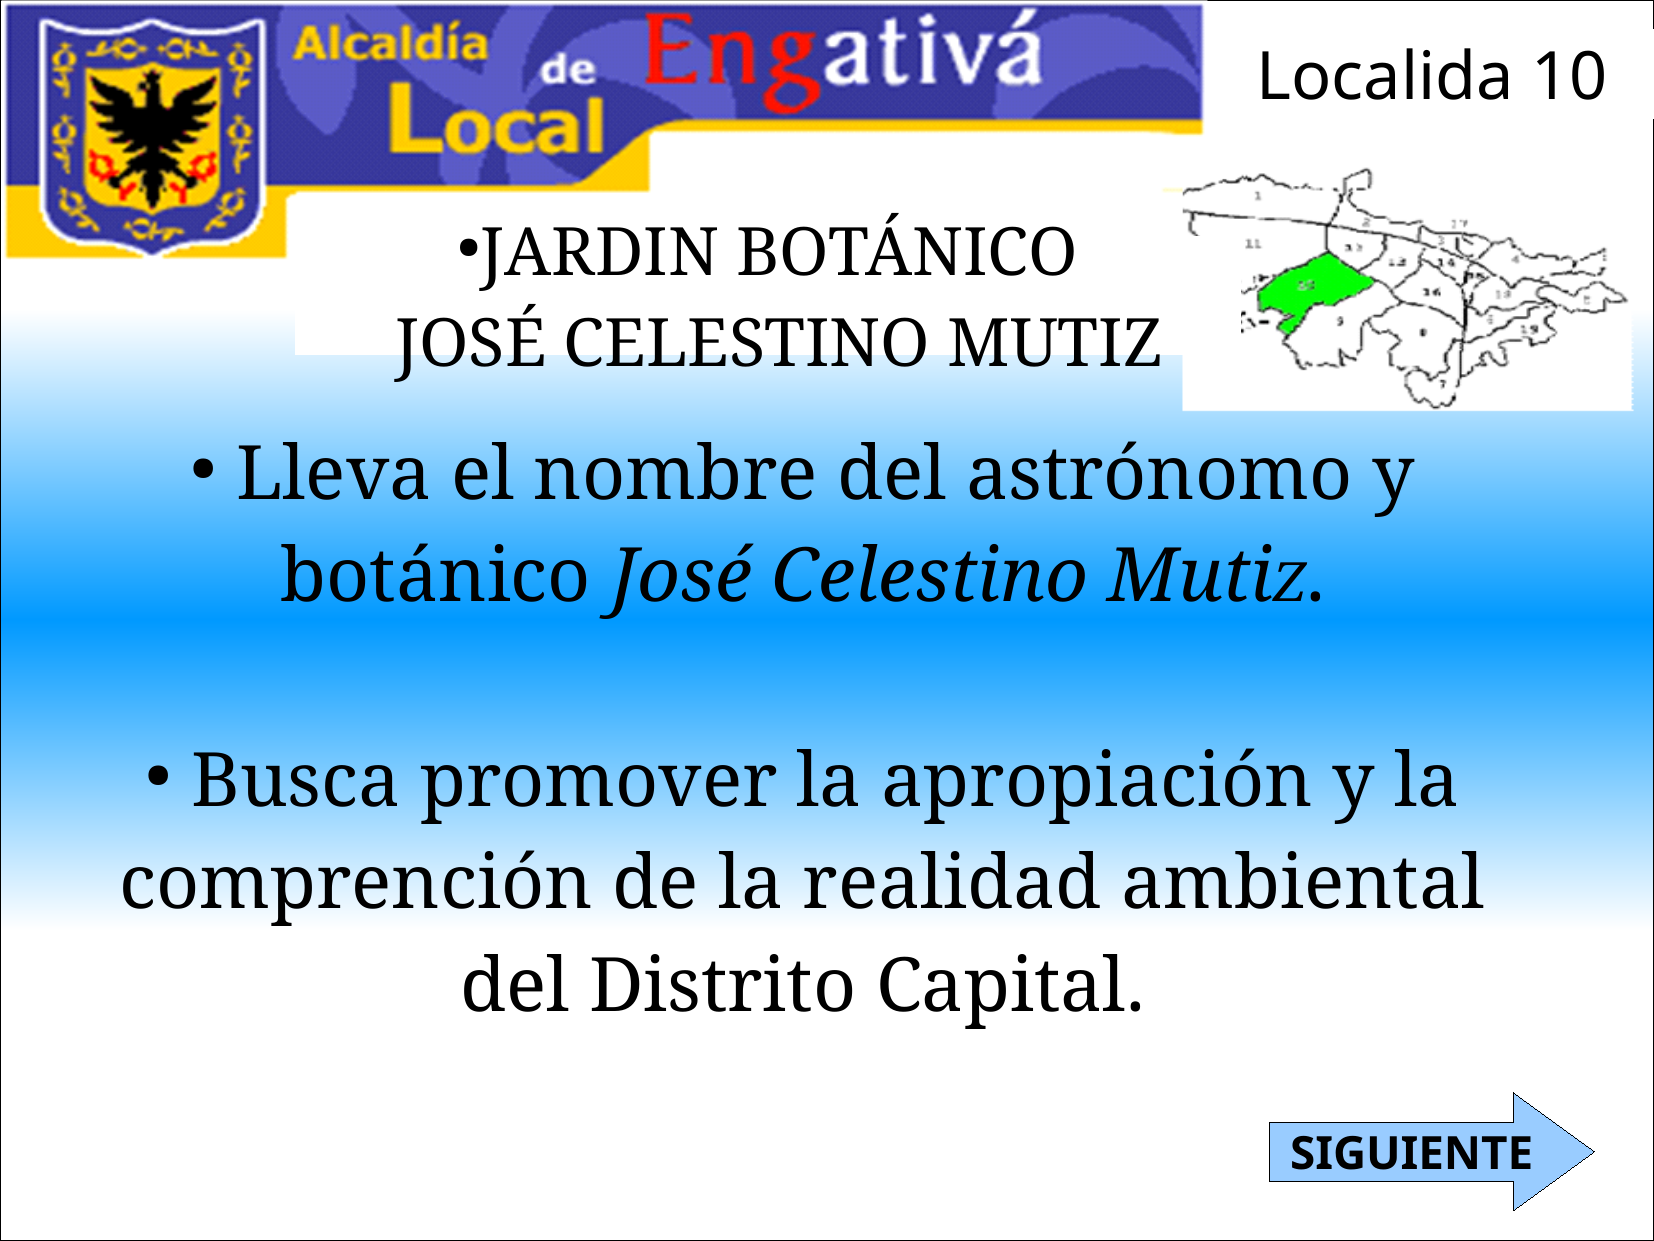

Localida 10
JARDIN BOTÁNICO
JOSÉ CELESTINO MUTIZ
# Lleva el nombre del astrónomo y botánico José Celestino MutiZ.
 Busca promover la apropiación y la comprención de la realidad ambiental del Distrito Capital.
SIGUIENTE